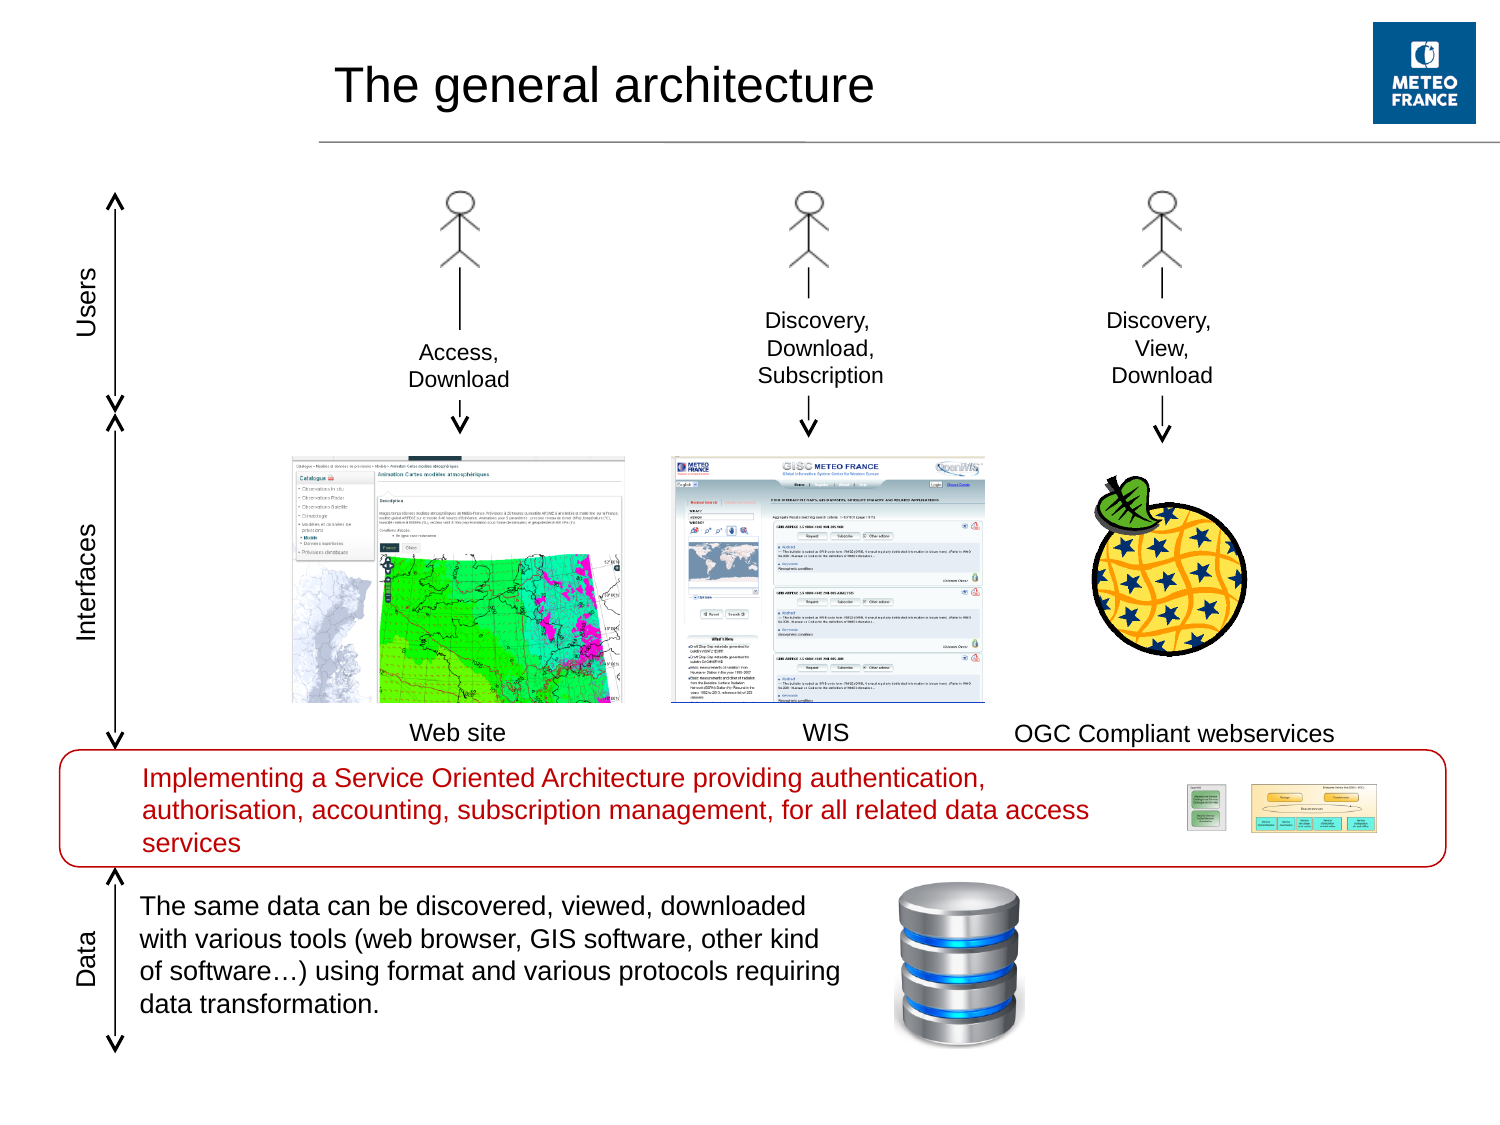

# The general architecture
Users
Discovery,
Download,
Subscription
Discovery,
View,
Download
Access,
Download
Interfaces
Web site
WIS
OGC Compliant webservices
Implementing a Service Oriented Architecture providing authentication, authorisation, accounting, subscription management, for all related data access services
The same data can be discovered, viewed, downloaded with various tools (web browser, GIS software, other kind of software…) using format and various protocols requiring data transformation.
Data